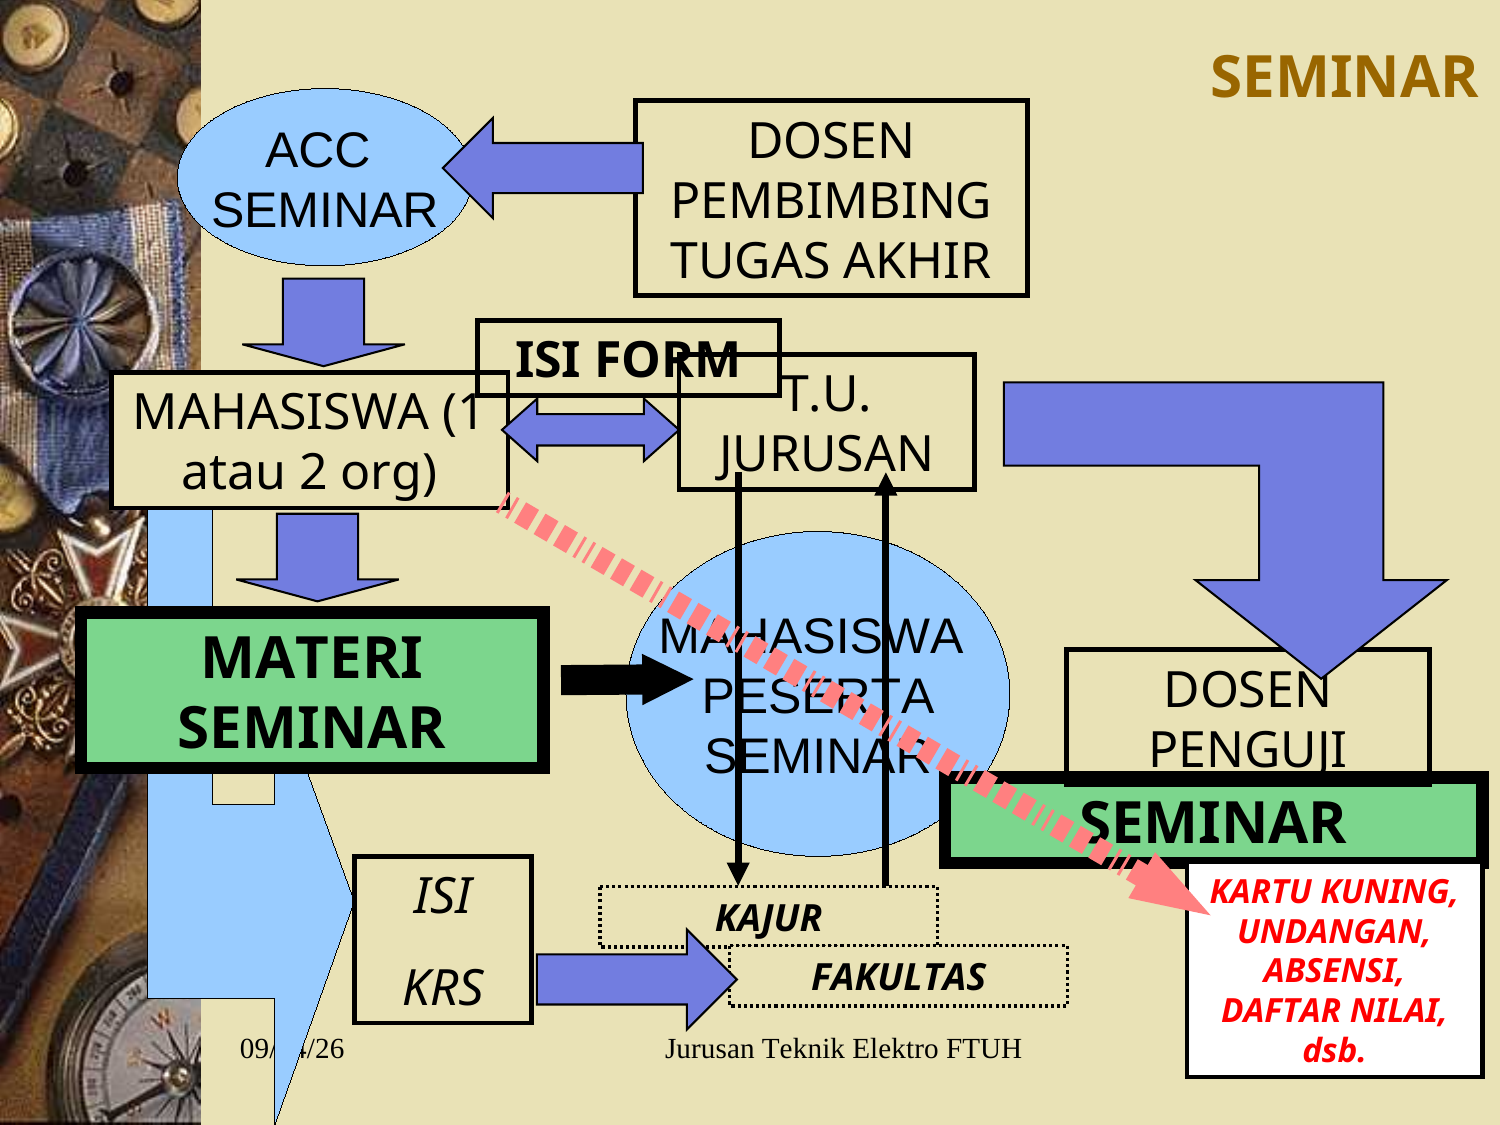

# SEMINAR
ACC
SEMINAR
DOSEN PEMBIMBING TUGAS AKHIR
ISI FORM
T.U. JURUSAN
MAHASISWA (1 atau 2 org)
MAHASISWA
PESERTA
SEMINAR
MATERI SEMINAR
DOSEN PENGUJI
SEMINAR
ISI
KRS
KARTU KUNING, UNDANGAN, ABSENSI, DAFTAR NILAI, dsb.
KAJUR
FAKULTAS
Jurusan Teknik Elektro FTUH
4